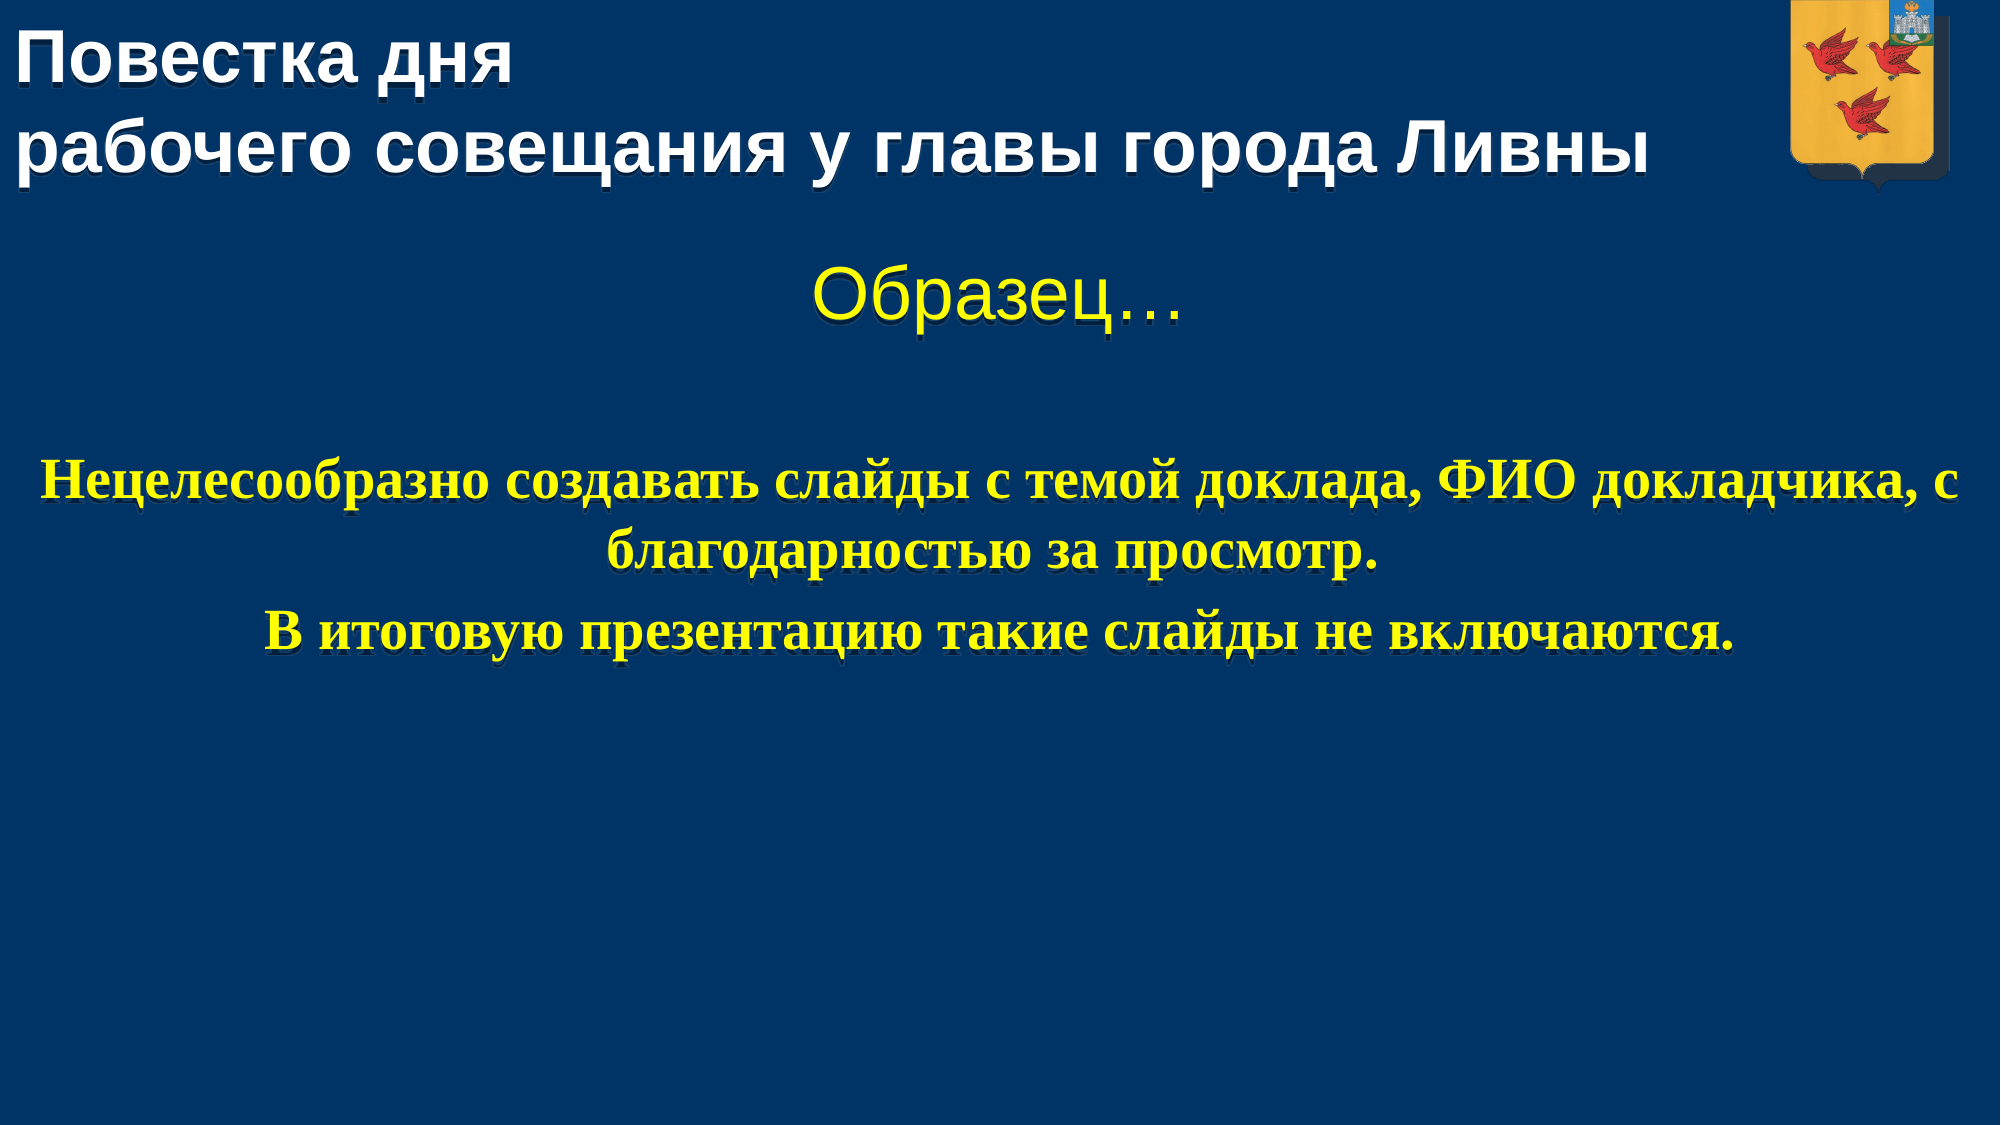

Повестка дня
рабочего совещания у главы города Ливны
Образец…
Нецелесообразно создавать слайды с темой доклада, ФИО докладчика, с благодарностью за просмотр.
В итоговую презентацию такие слайды не включаются.